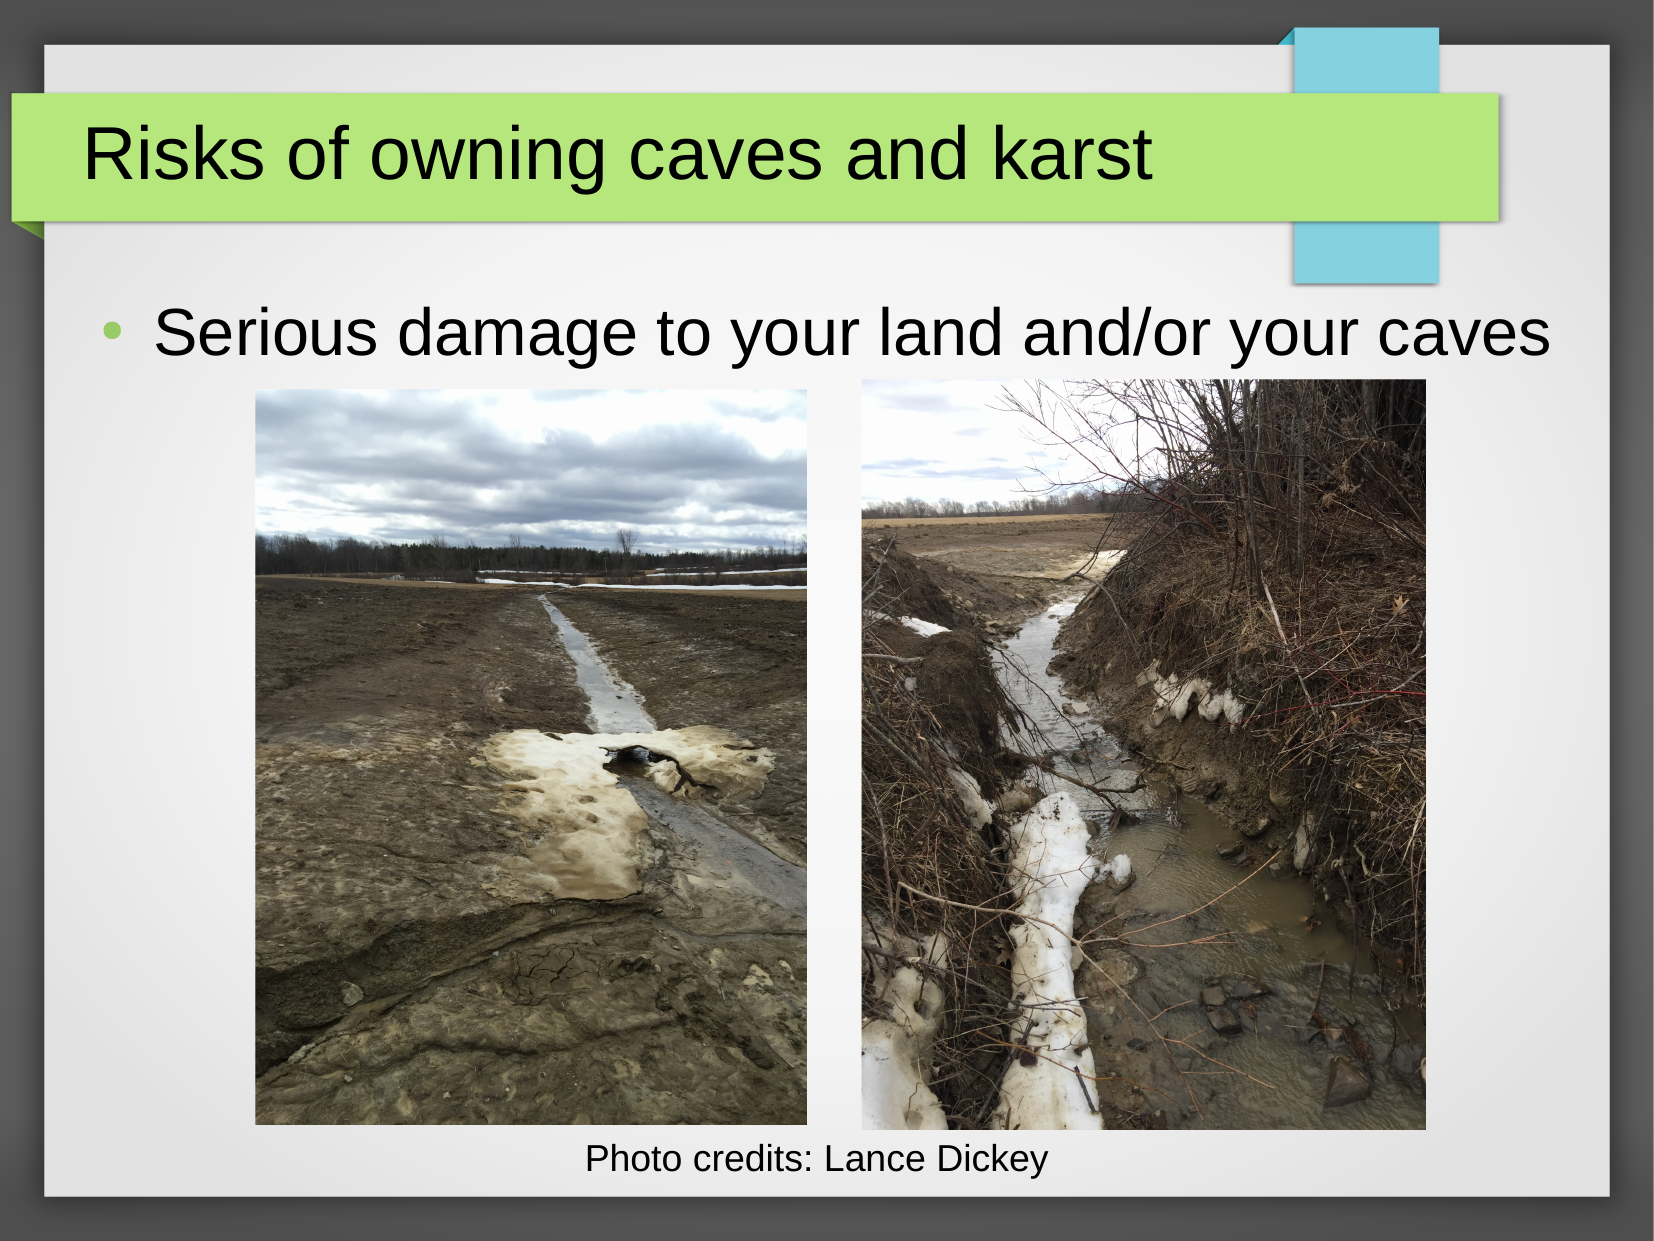

# Risks of owning caves and karst
Serious damage to your land and/or your caves
Photo credits: Lance Dickey